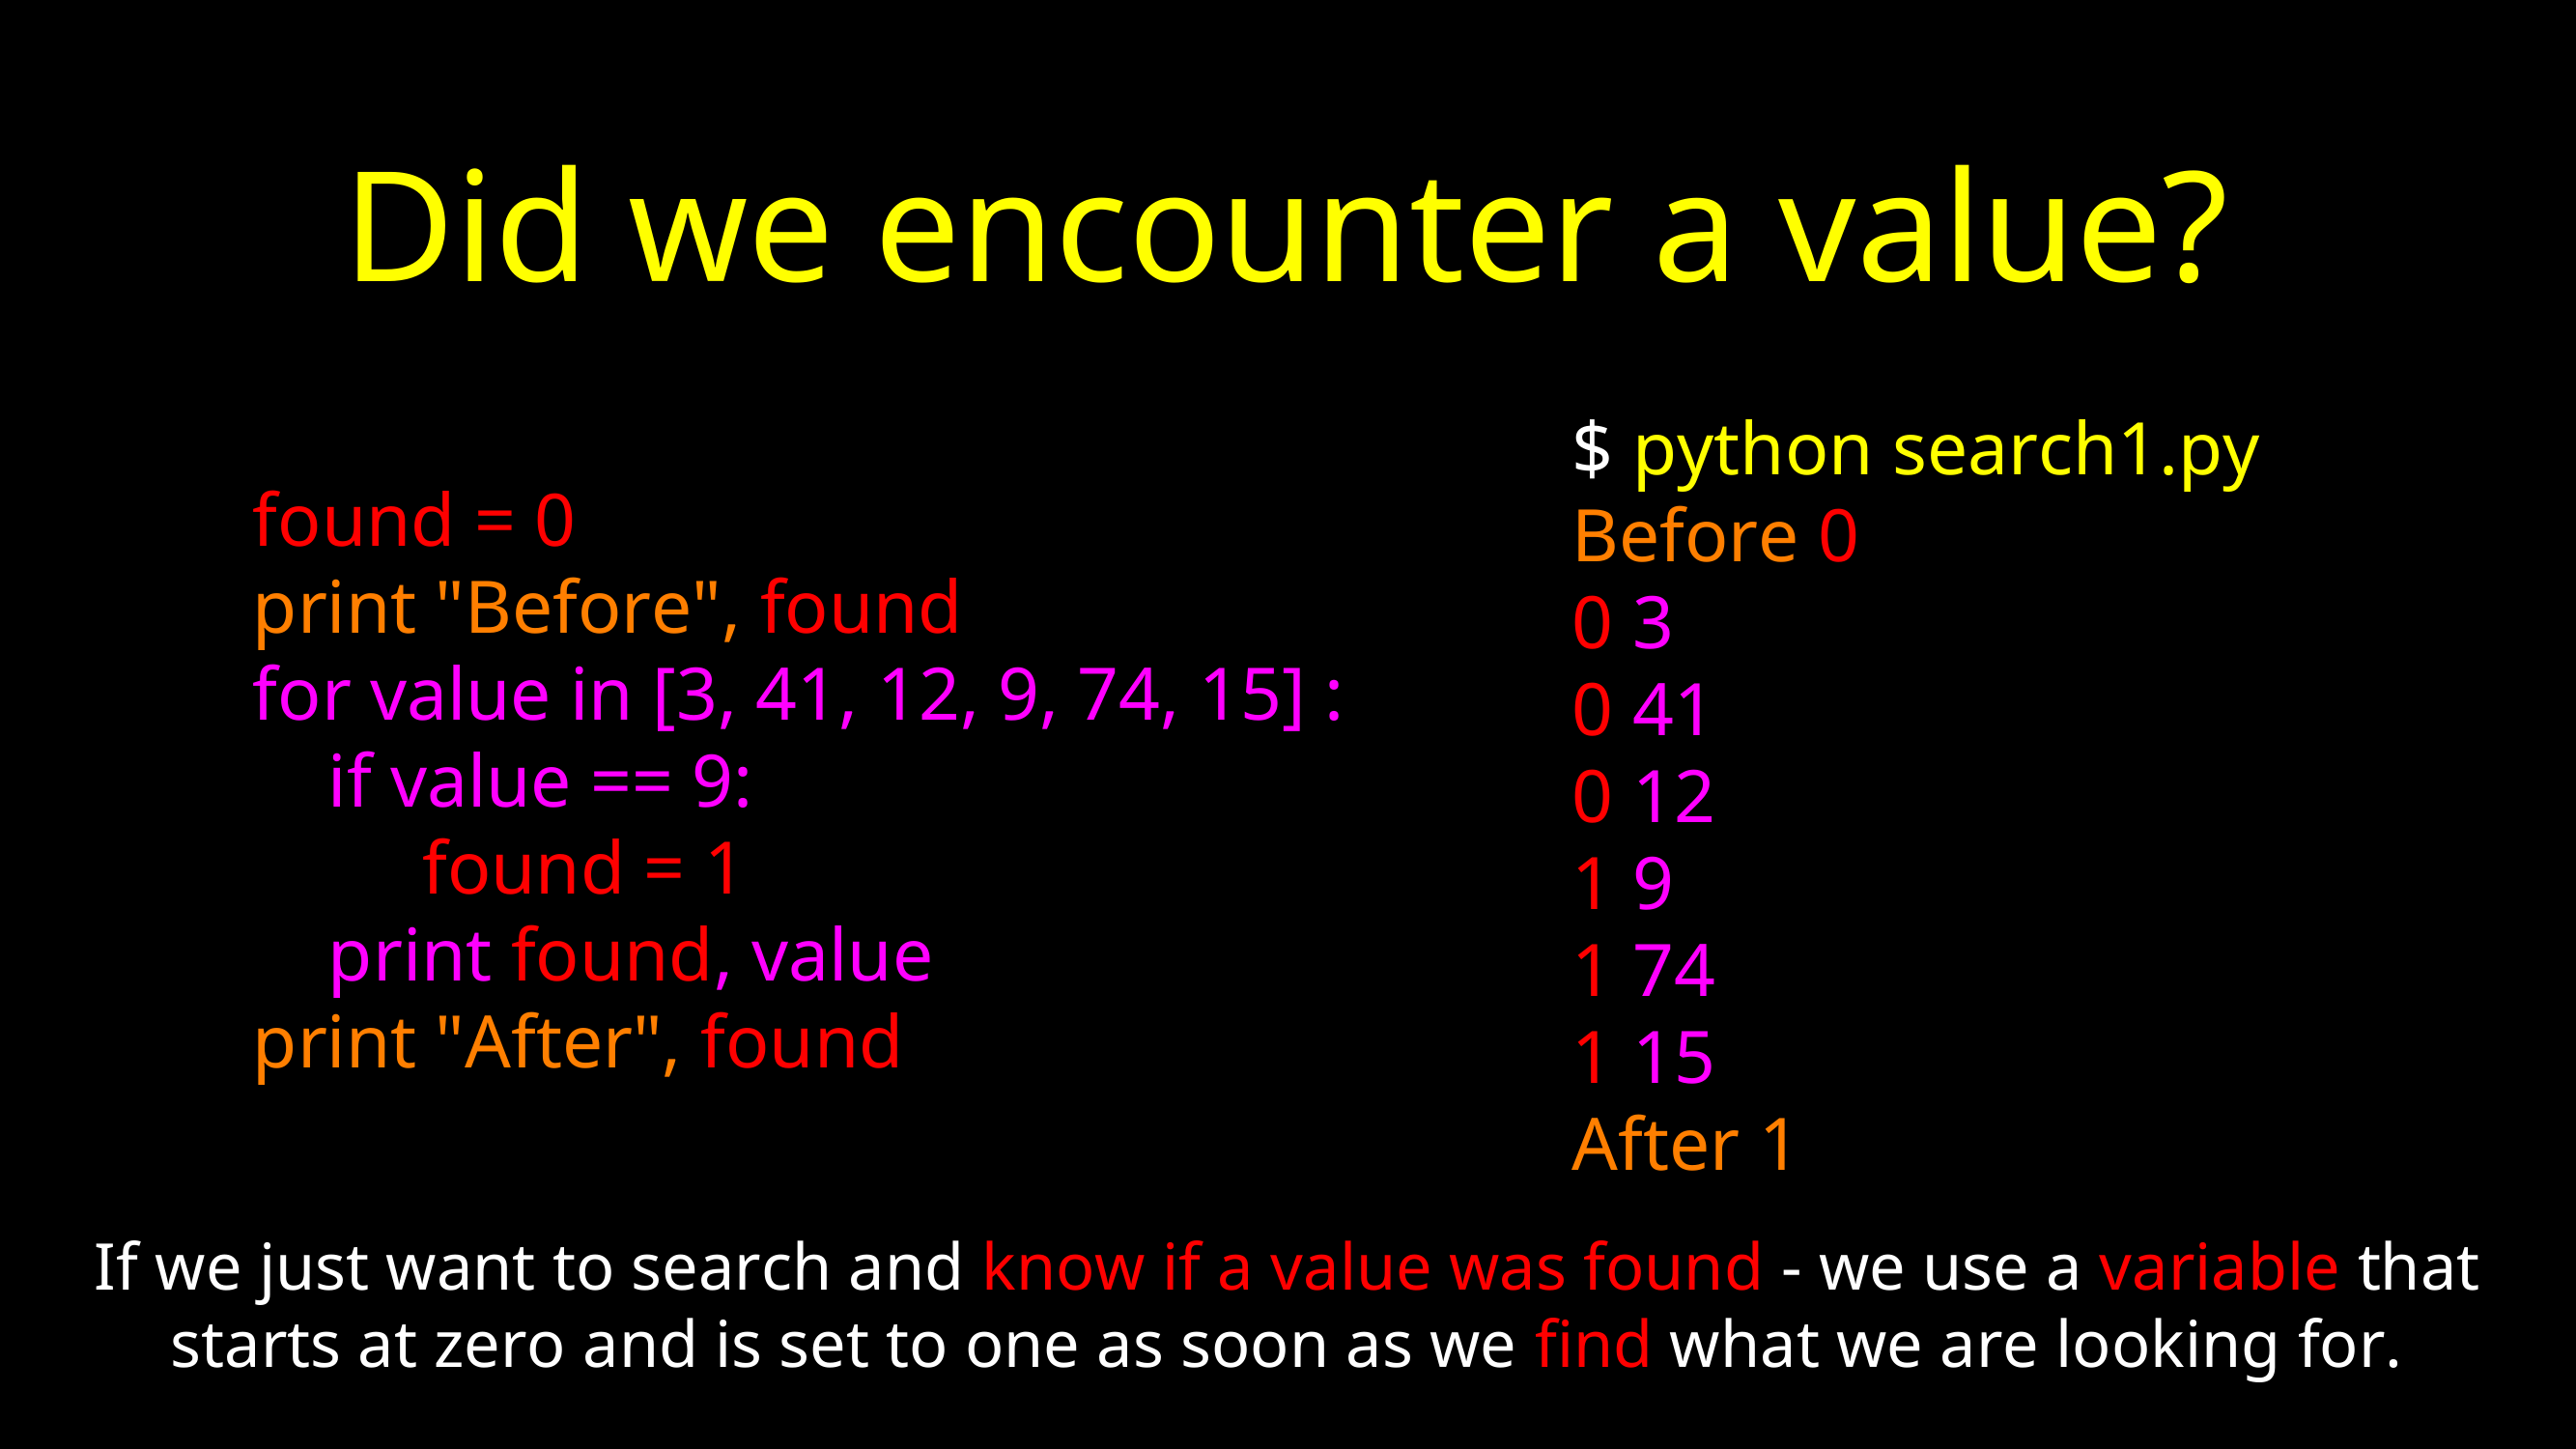

# Did we encounter a value?
$ python search1.py
Before 0
0 3
0 41
0 12
1 9
1 74
1 15
After 1
found = 0
print "Before", found
for value in [3, 41, 12, 9, 74, 15] :
 if value == 9:
 found = 1
 print found, value
print "After", found
If we just want to search and know if a value was found - we use a variable that starts at zero and is set to one as soon as we find what we are looking for.